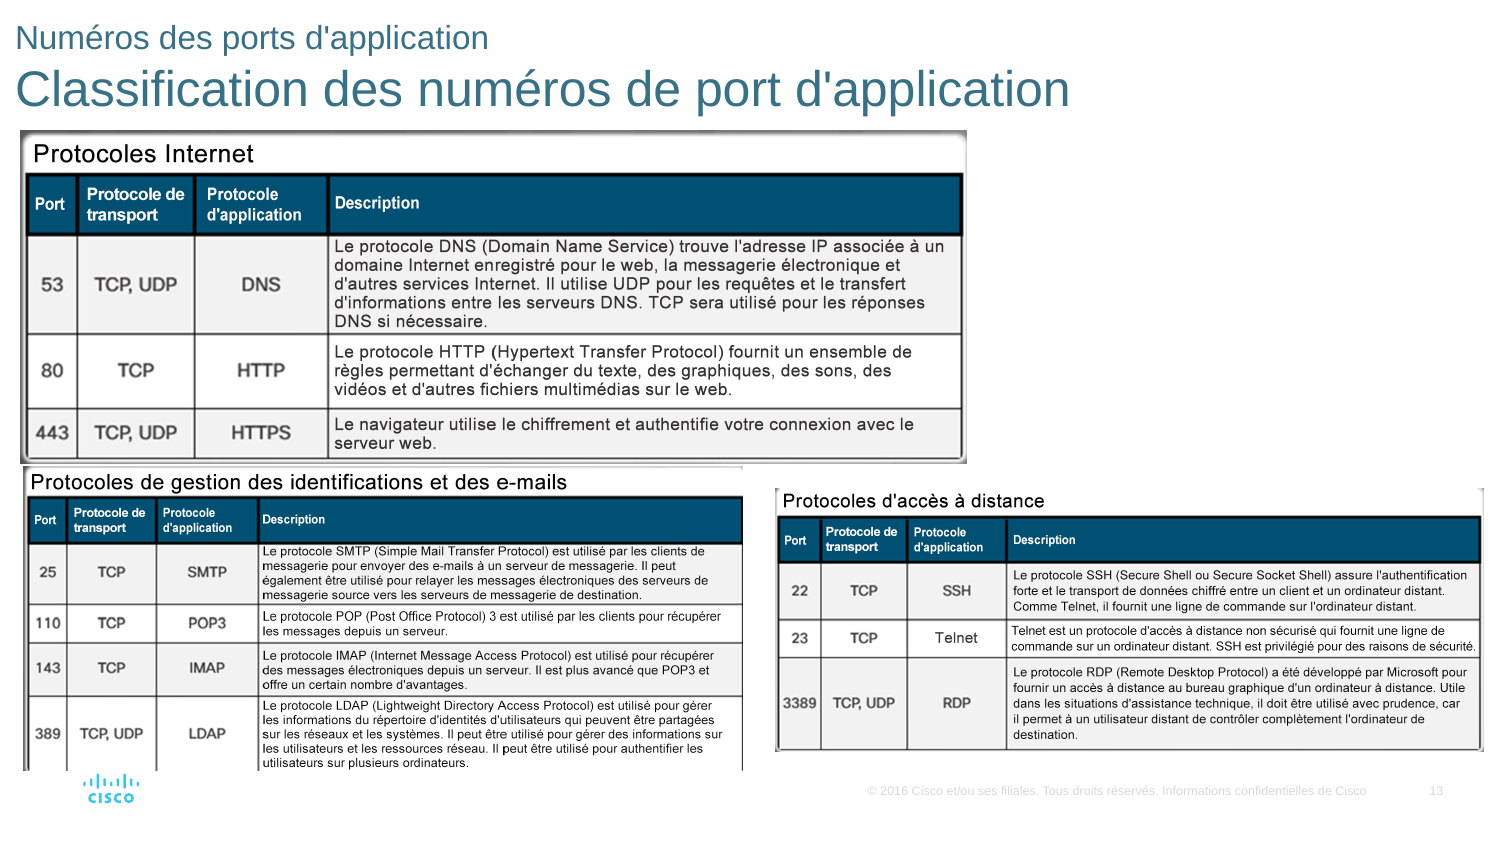

# Numéros des ports d'application Classification des numéros de port d'application